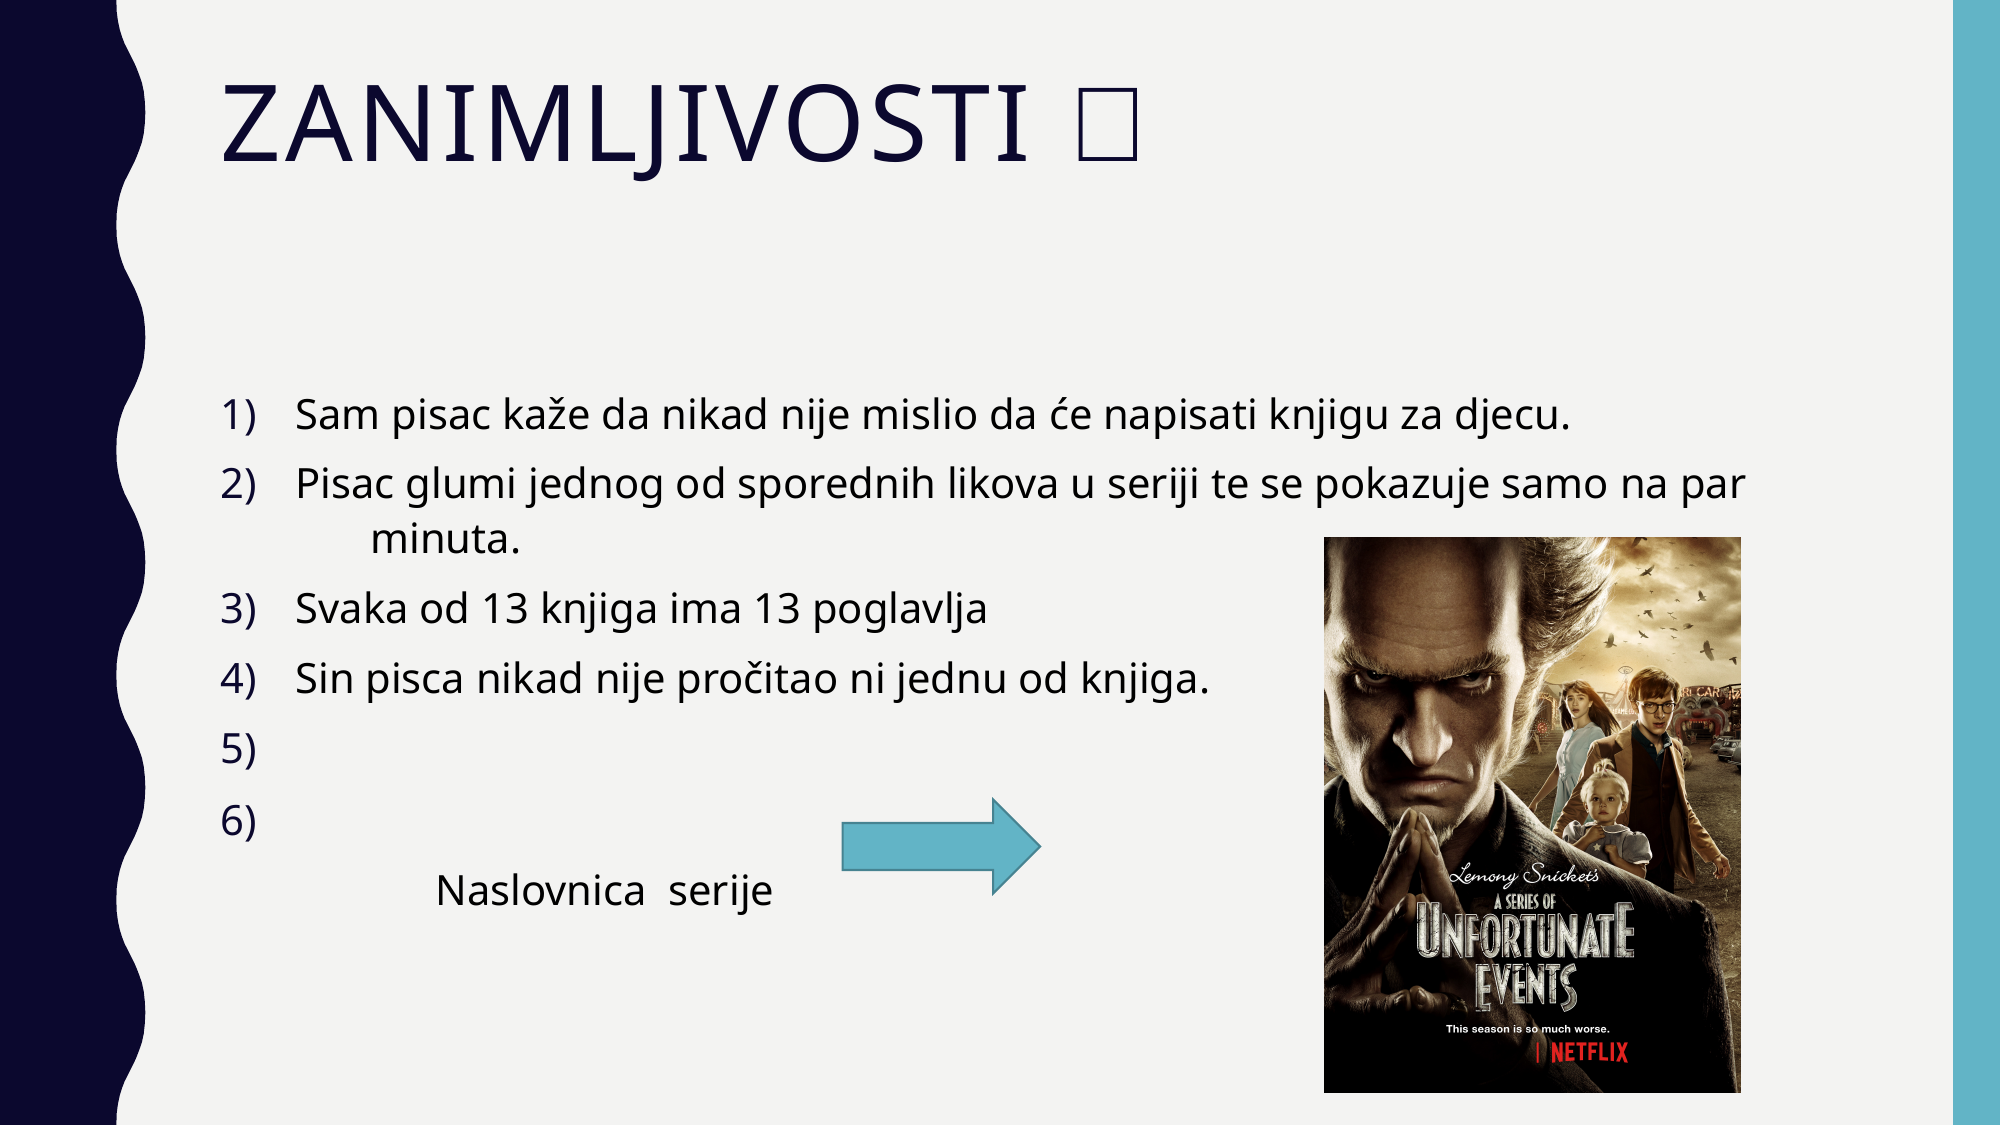

# Zanimljivosti 
Sam pisac kaže da nikad nije mislio da će napisati knjigu za djecu.
Pisac glumi jednog od sporednih likova u seriji te se pokazuje samo na par minuta.
Svaka od 13 knjiga ima 13 poglavlja
Sin pisca nikad nije pročitao ni jednu od knjiga.
 Naslovnica serije